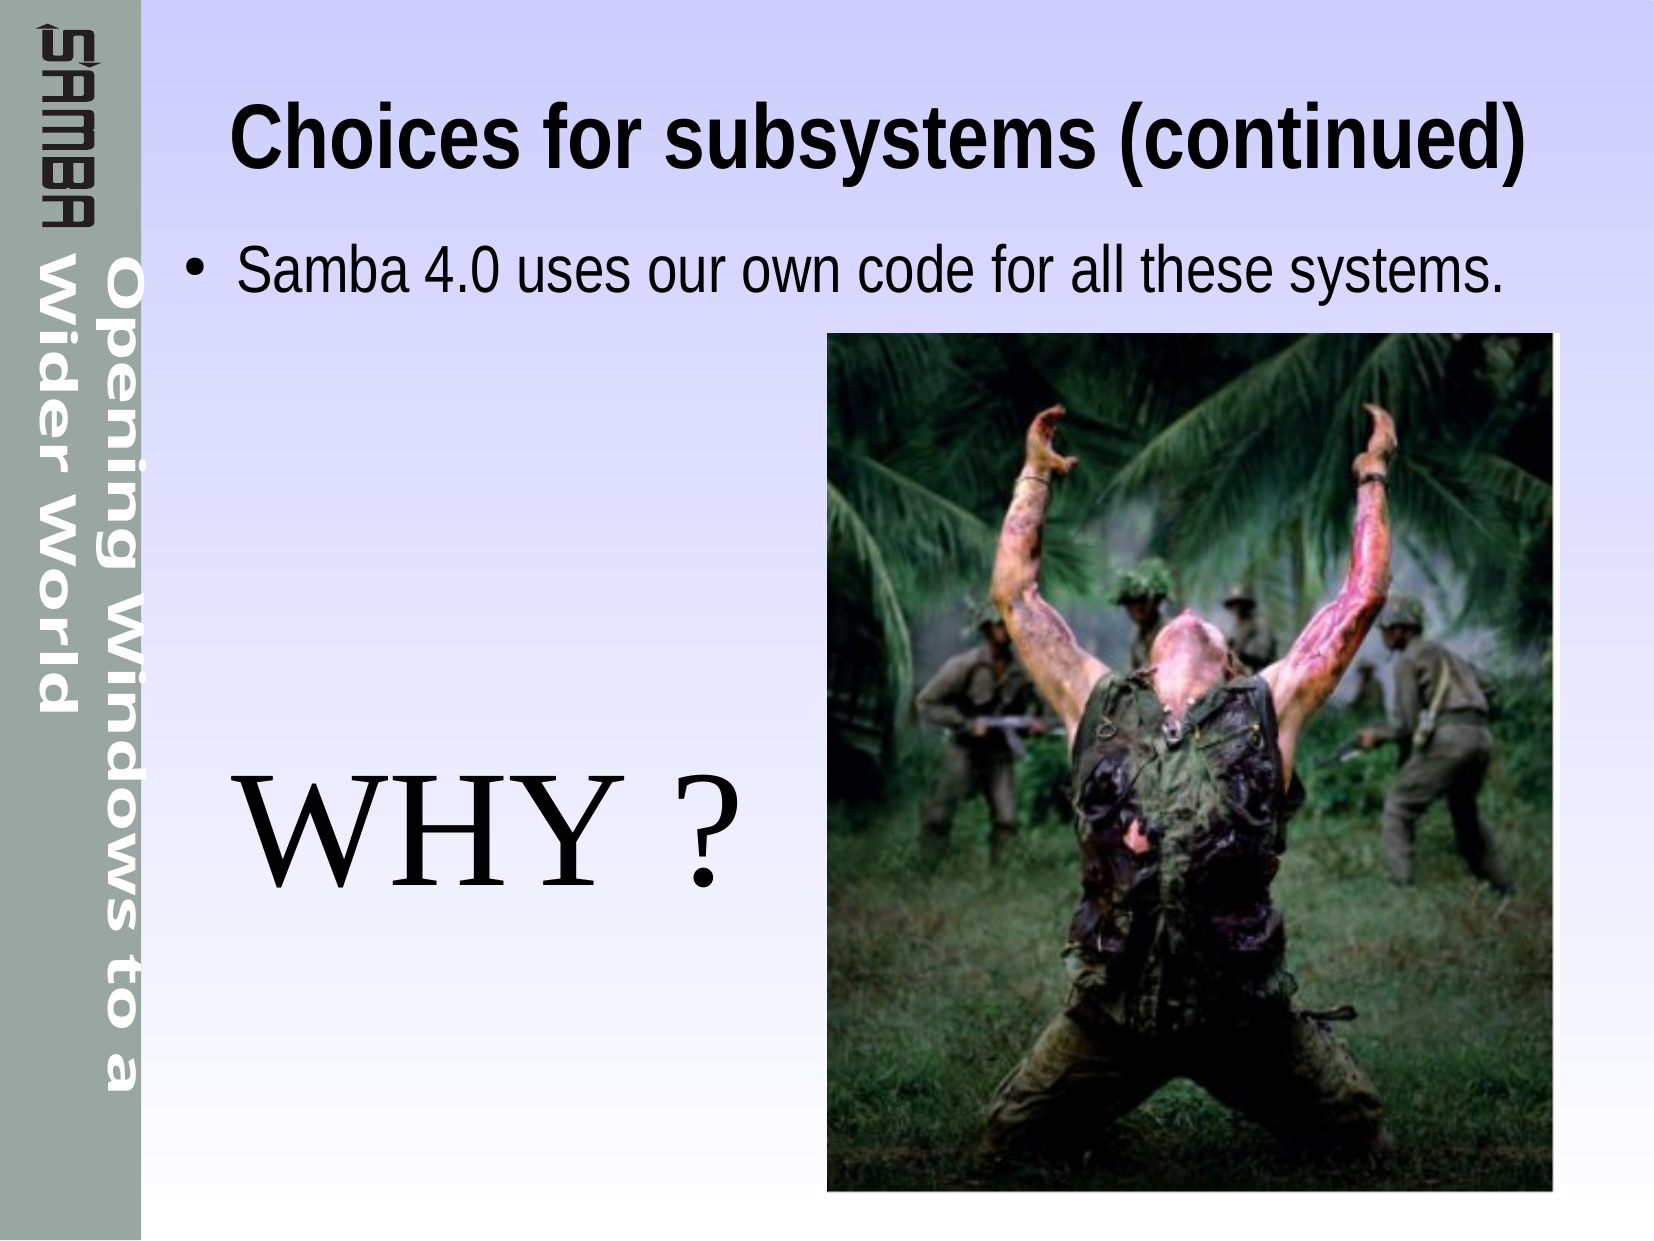

# Choices for subsystems (continued)
Samba 4.0 uses our own code for all these systems.
WHY ?